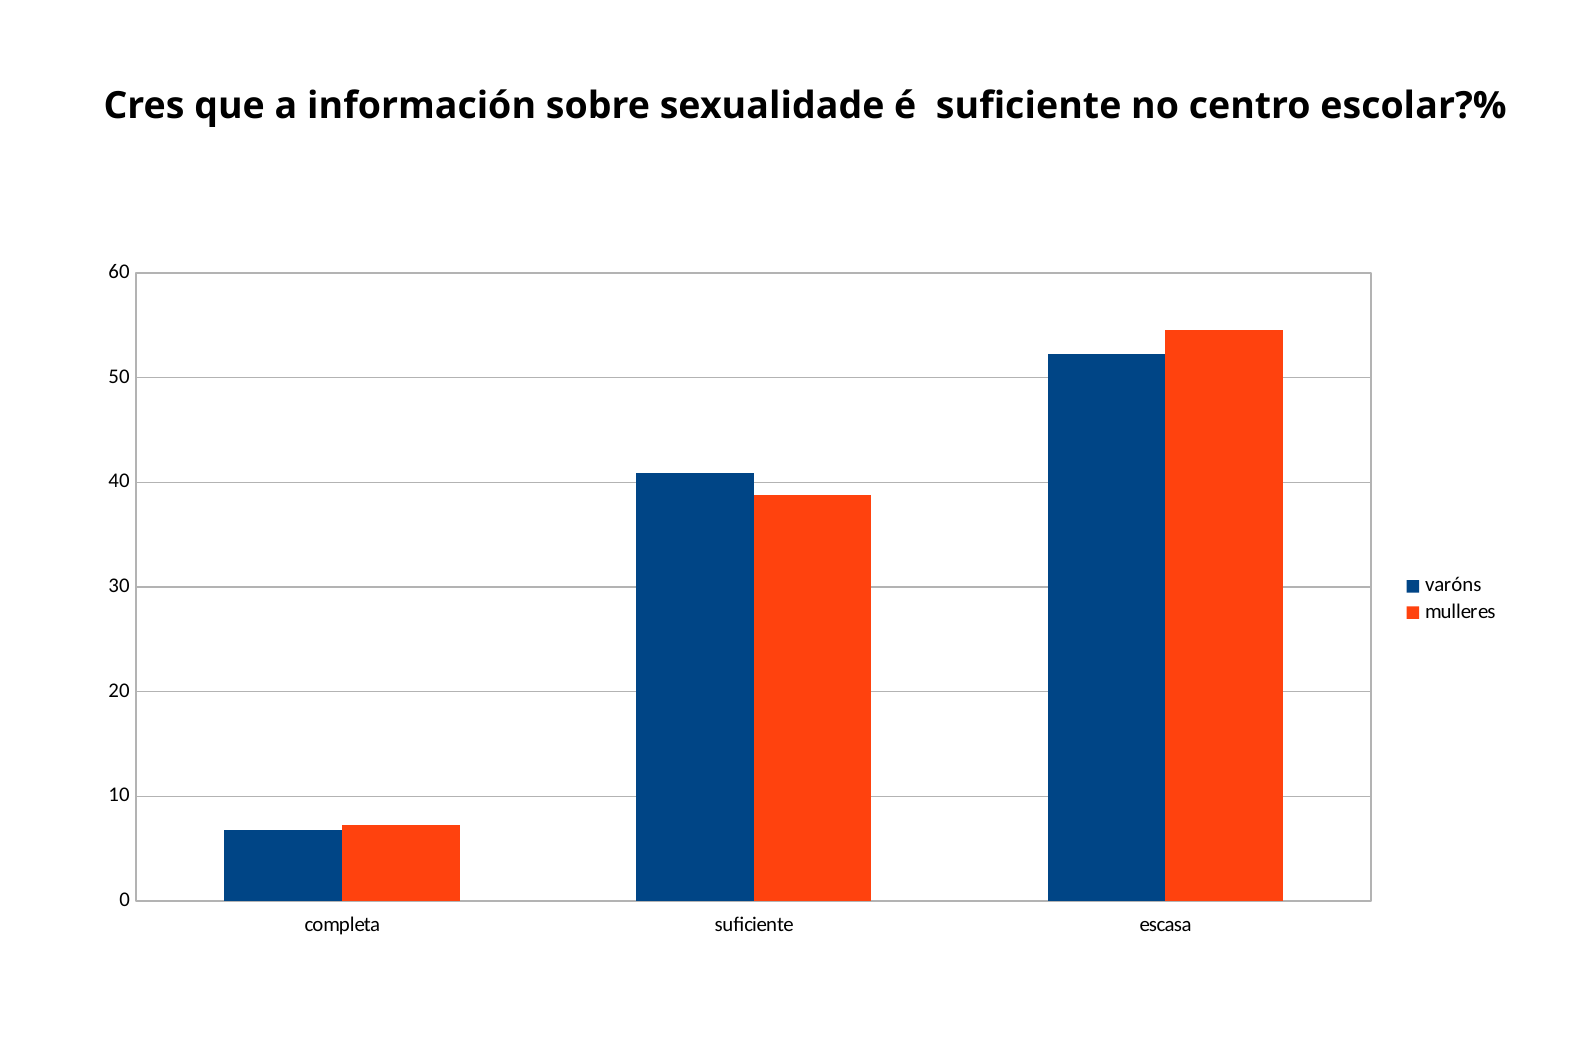

# Cres que a información sobre sexualidade é suficiente no centro escolar?%
### Chart
| Category | varóns | mulleres |
|---|---|---|
| completa | 6.8 | 7.27 |
| suficiente | 40.9 | 38.8 |
| escasa | 52.3 | 54.54 |